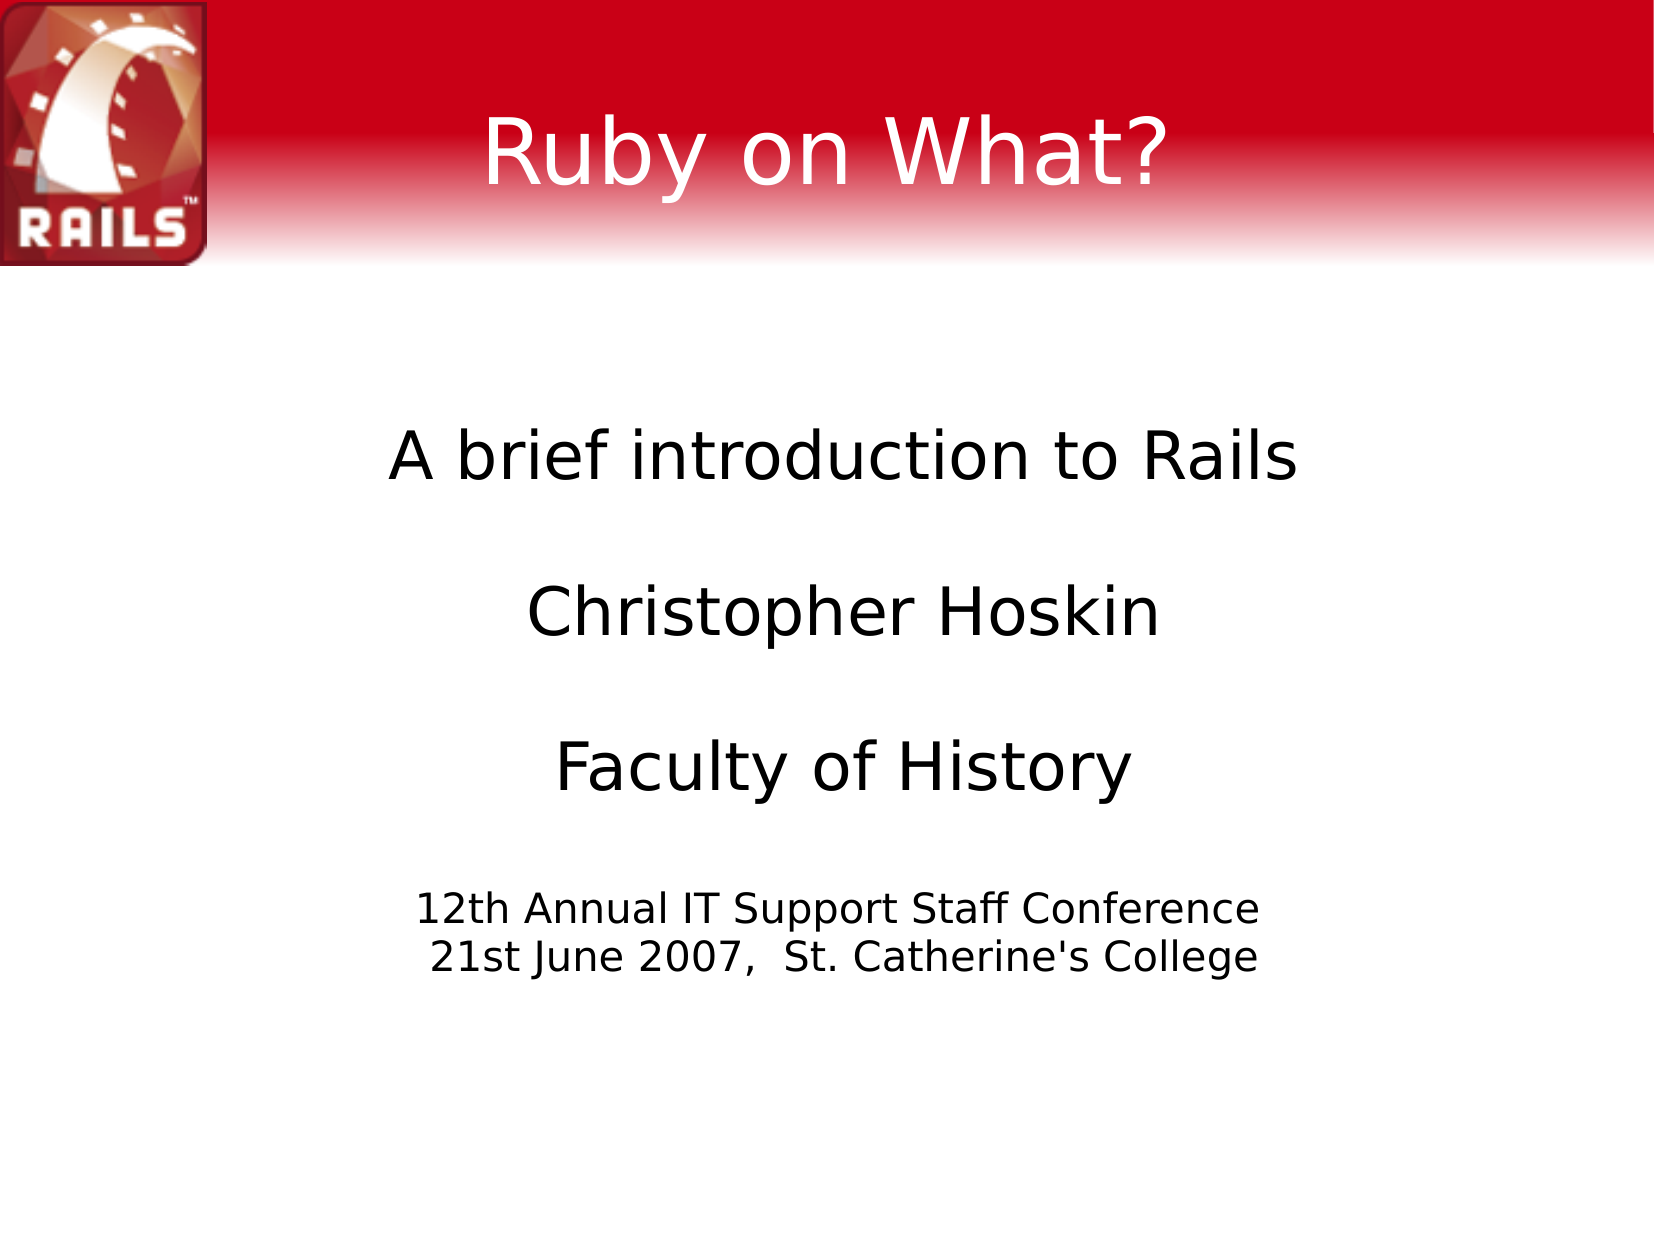

# Ruby on What?
A brief introduction to Rails
Christopher Hoskin
Faculty of History
12th Annual IT Support Staff Conference
21st June 2007, St. Catherine's College